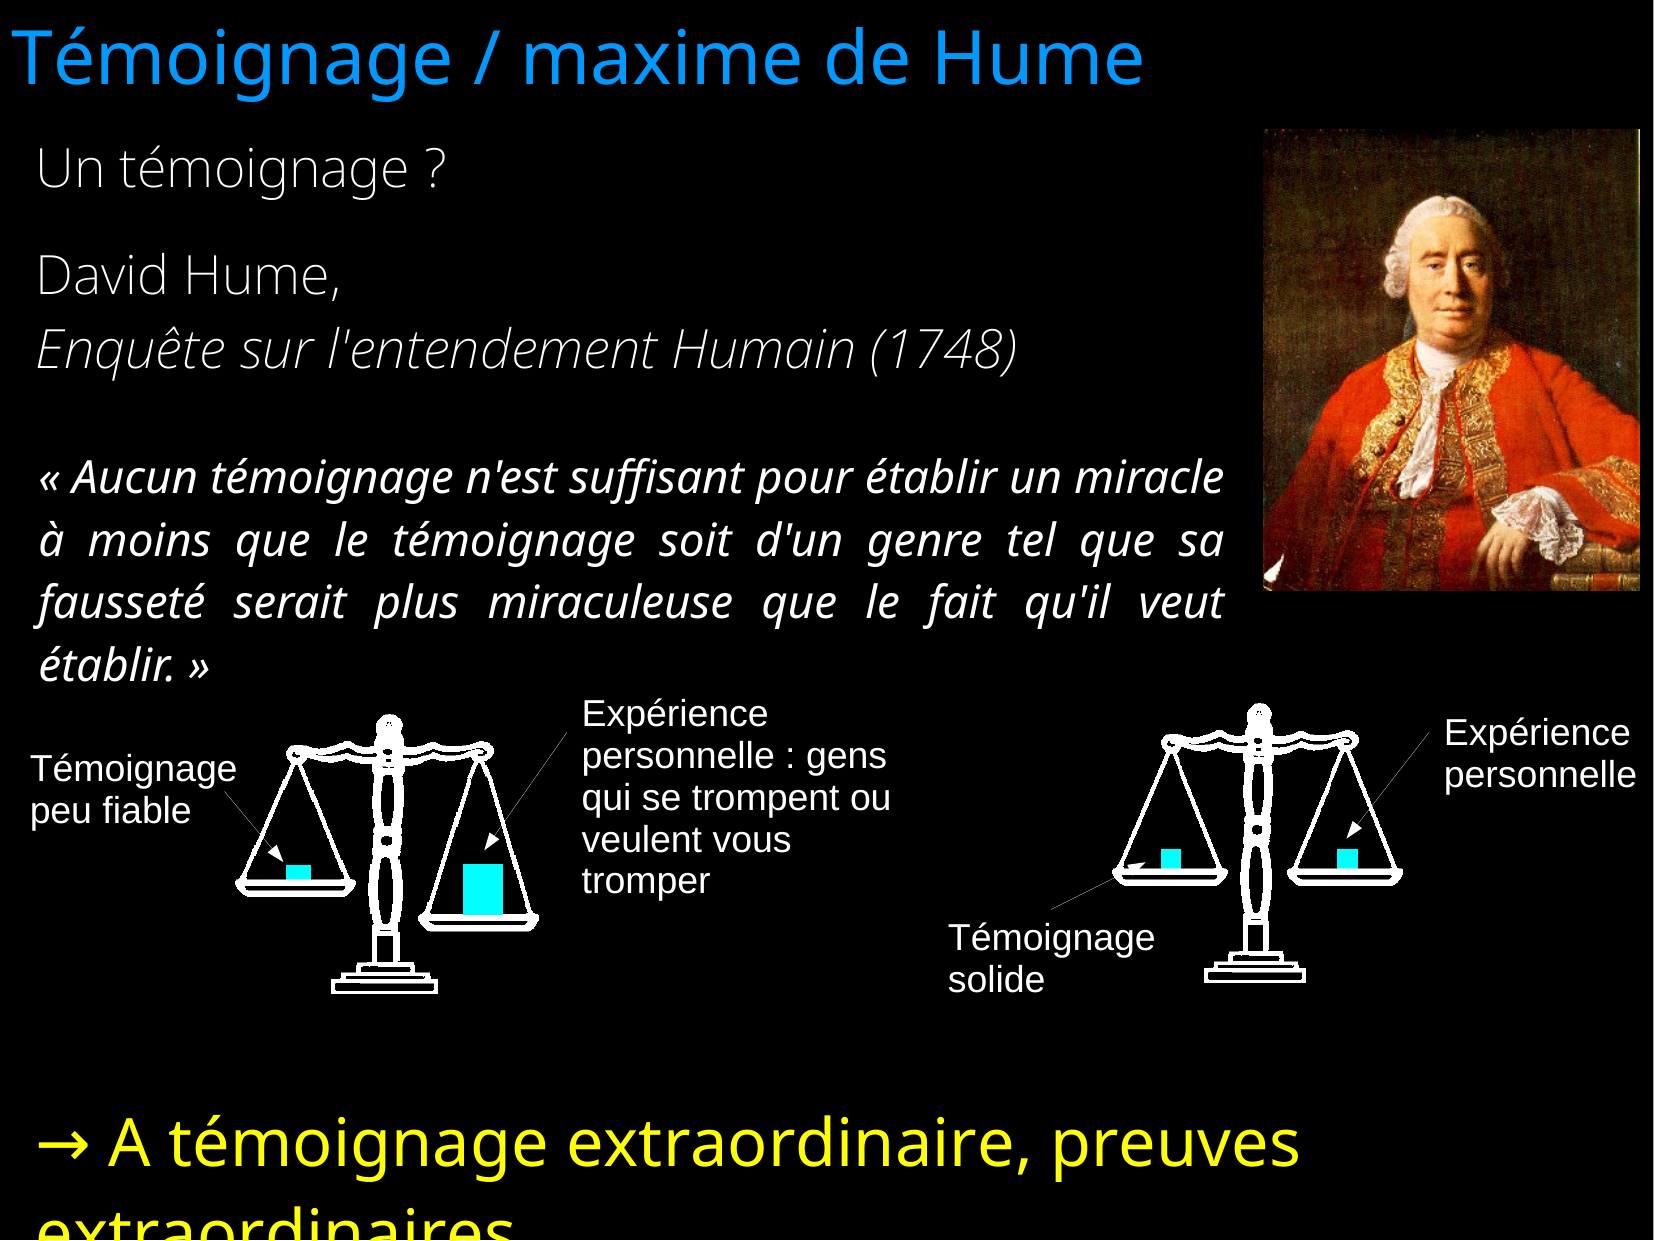

Témoignage / maxime de Hume
Un témoignage ?
David Hume,
Enquête sur l'entendement Humain (1748)
« Aucun témoignage n'est suffisant pour établir un miracle à moins que le témoignage soit d'un genre tel que sa fausseté serait plus miraculeuse que le fait qu'il veut établir. »
Expérience personnelle : gens qui se trompent ou veulent vous tromper
Expérience personnelle
Témoignage peu fiable
Témoignage solide
→ A témoignage extraordinaire, preuves extraordinaires